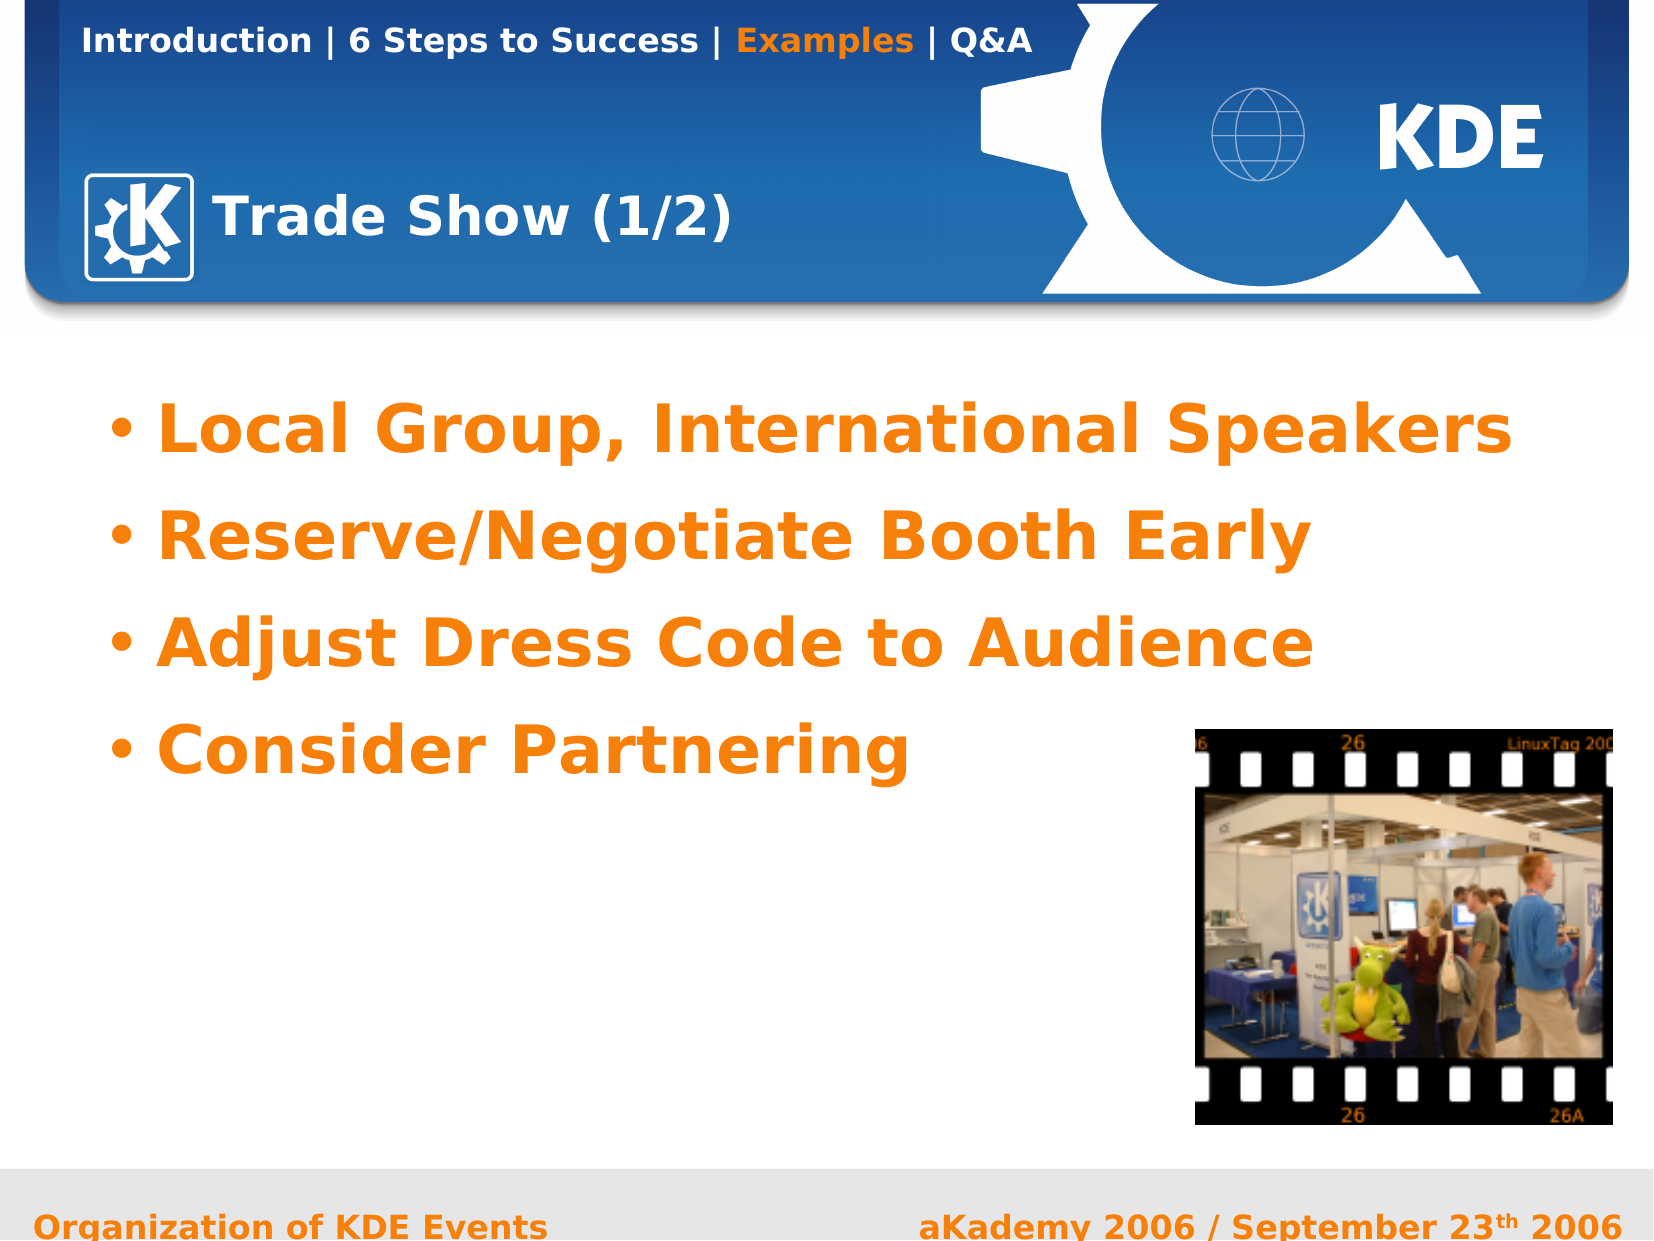

Introduction | 6 Steps to Success | Examples | Q&A
# Trade Show (1/2)
Local Group, International Speakers
Reserve/Negotiate Booth Early
Adjust Dress Code to Audience
Consider Partnering